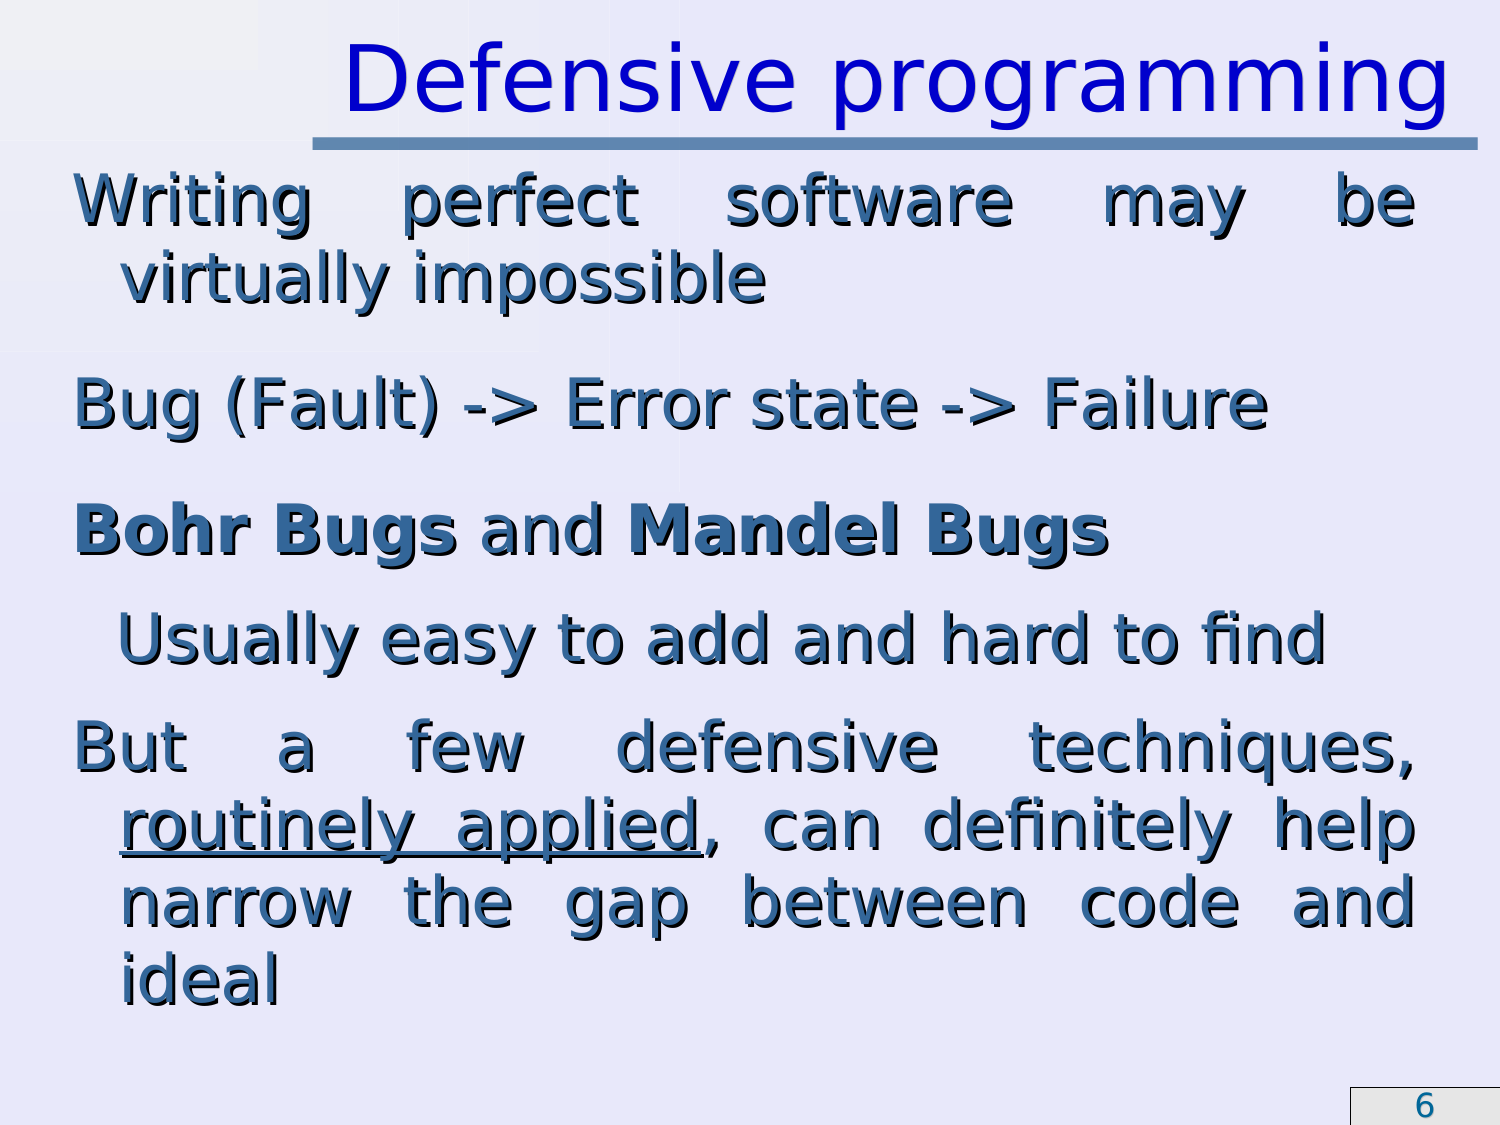

# Defensive programming
Writing perfect software may be virtually impossible
Bug (Fault) -> Error state -> Failure
Bohr Bugs and Mandel Bugs
Usually easy to add and hard to find
But a few defensive techniques, routinely applied, can definitely help narrow the gap between code and ideal